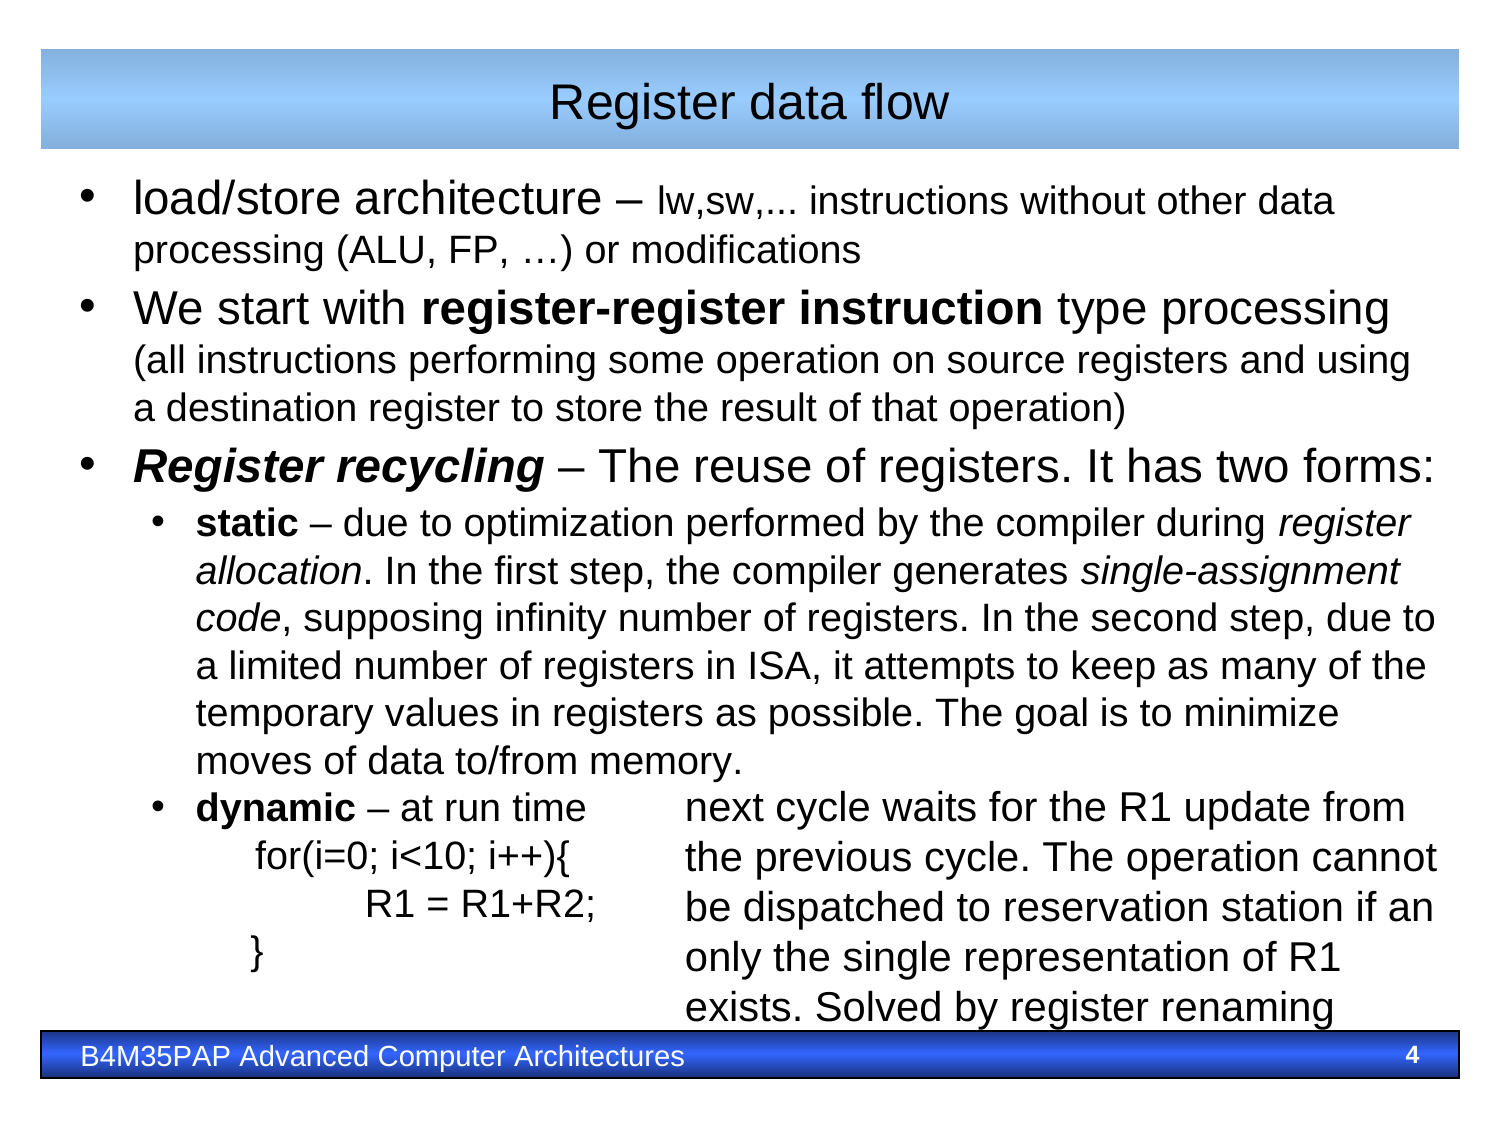

# Register data flow
load/store architecture – lw,sw,... instructions without other data processing (ALU, FP, …) or modifications
We start with register-register instruction type processing
(all instructions performing some operation on source registers and using a destination register to store the result of that operation)
Register recycling – The reuse of registers. It has two forms:
static – due to optimization performed by the compiler during register allocation. In the first step, the compiler generates single-assignment code, supposing infinity number of registers. In the second step, due to a limited number of registers in ISA, it attempts to keep as many of the temporary values in registers as possible. The goal is to minimize moves of data to/from memory.
dynamic – at run time
	 for(i=0; i<10; i++){
	 	R1 = R1+R2;
 }
next cycle waits for the R1 update from the previous cycle. The operation cannot be dispatched to reservation station if an only the single representation of R1 exists. Solved by register renaming